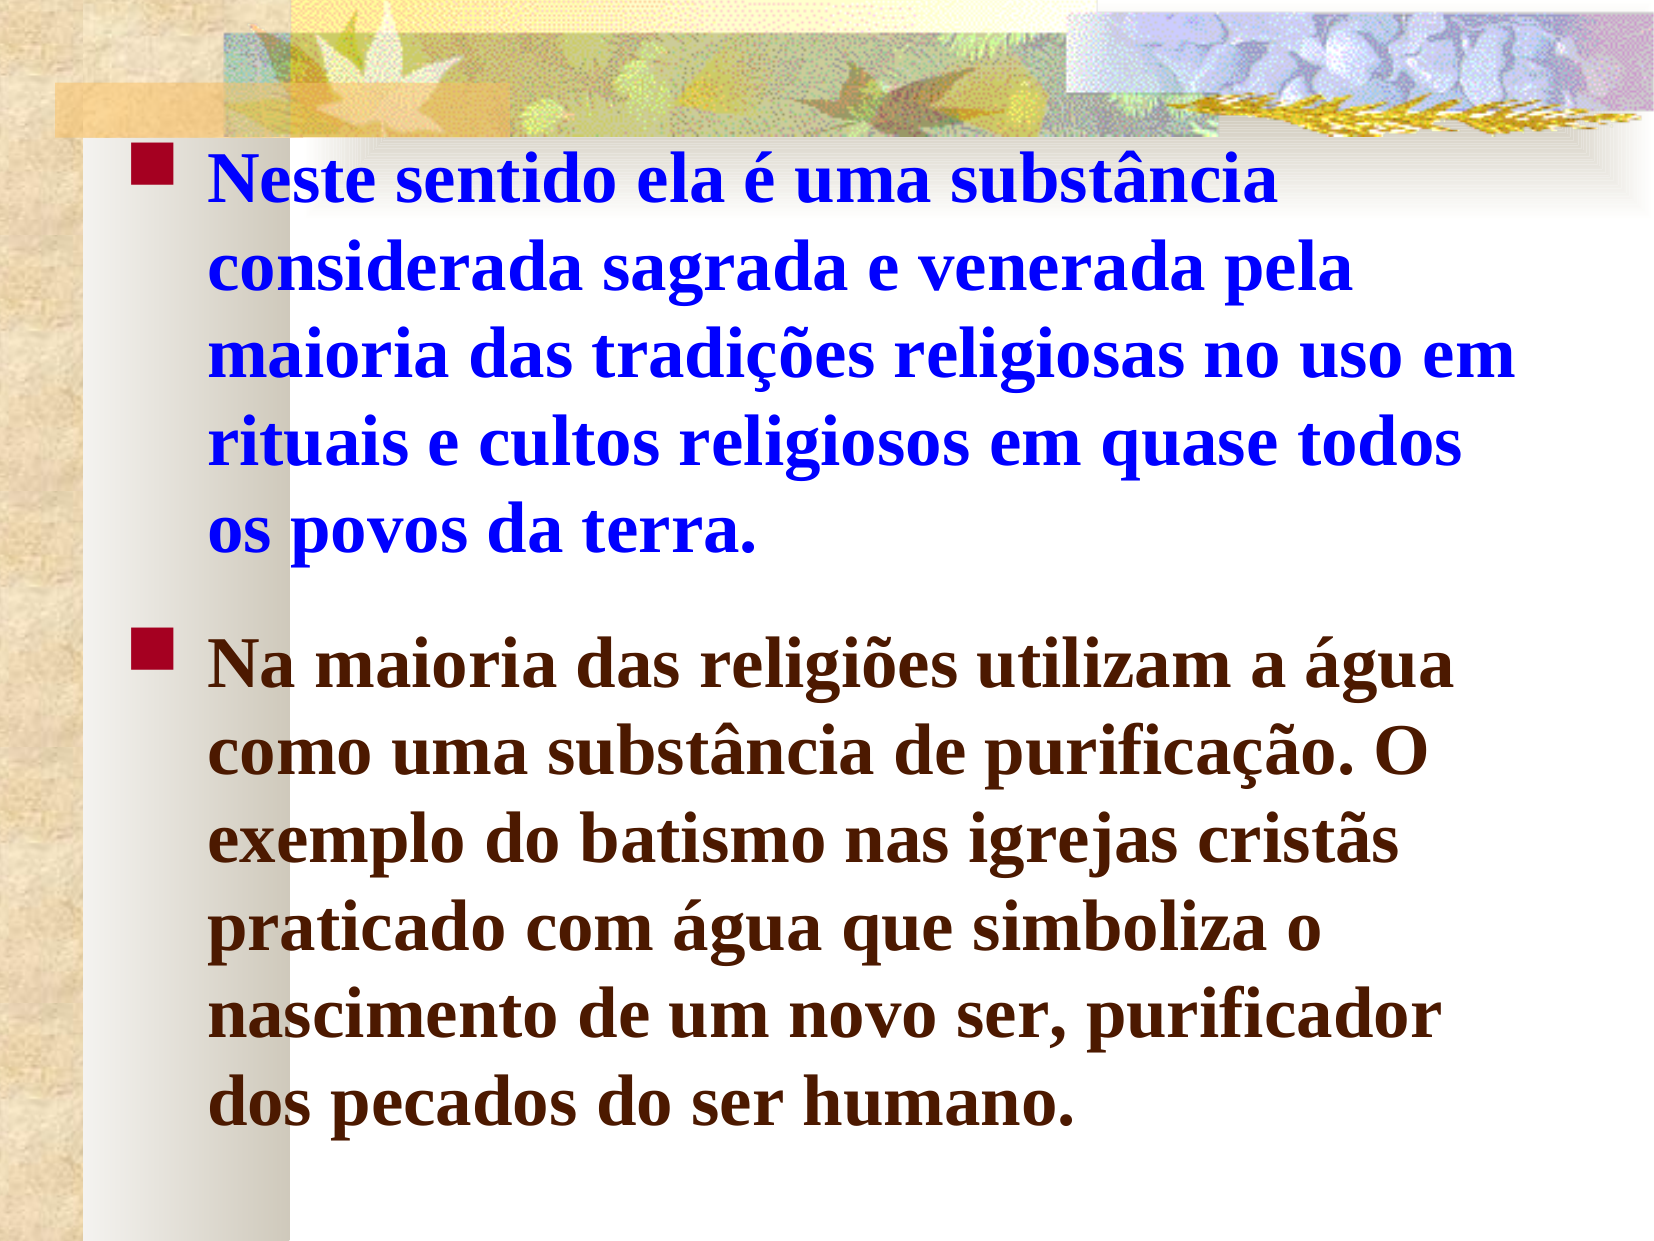

Neste sentido ela é uma substância considerada sagrada e venerada pela maioria das tradições religiosas no uso em rituais e cultos religiosos em quase todos os povos da terra.
Na maioria das religiões utilizam a água como uma substância de purificação. O exemplo do batismo nas igrejas cristãs praticado com água que simboliza o nascimento de um novo ser, purificador dos pecados do ser humano.